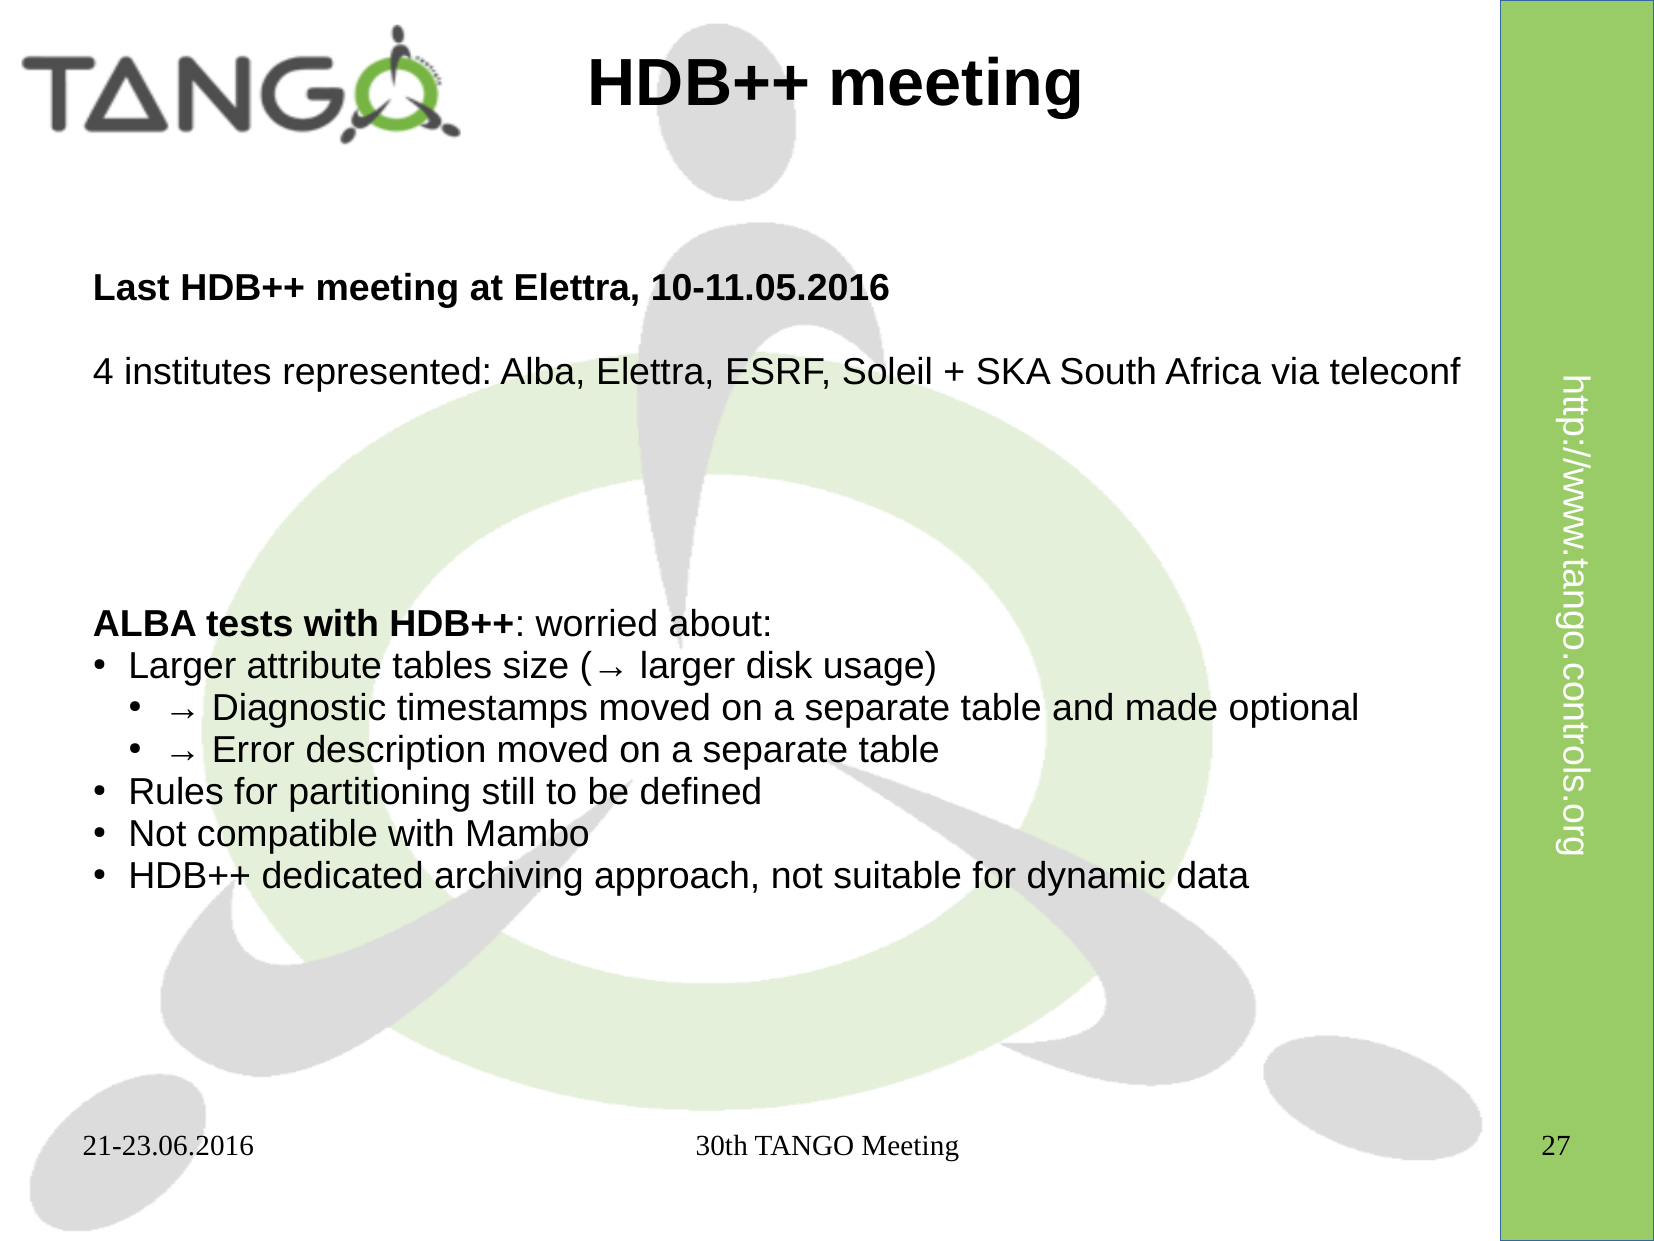

# HDB++ meeting
Last HDB++ meeting at Elettra, 10-11.05.2016
4 institutes represented: Alba, Elettra, ESRF, Soleil + SKA South Africa via teleconf
ALBA tests with HDB++: worried about:
Larger attribute tables size (→ larger disk usage)
→ Diagnostic timestamps moved on a separate table and made optional
→ Error description moved on a separate table
Rules for partitioning still to be defined
Not compatible with Mambo
HDB++ dedicated archiving approach, not suitable for dynamic data
21-23.06.2016
30th TANGO Meeting
27